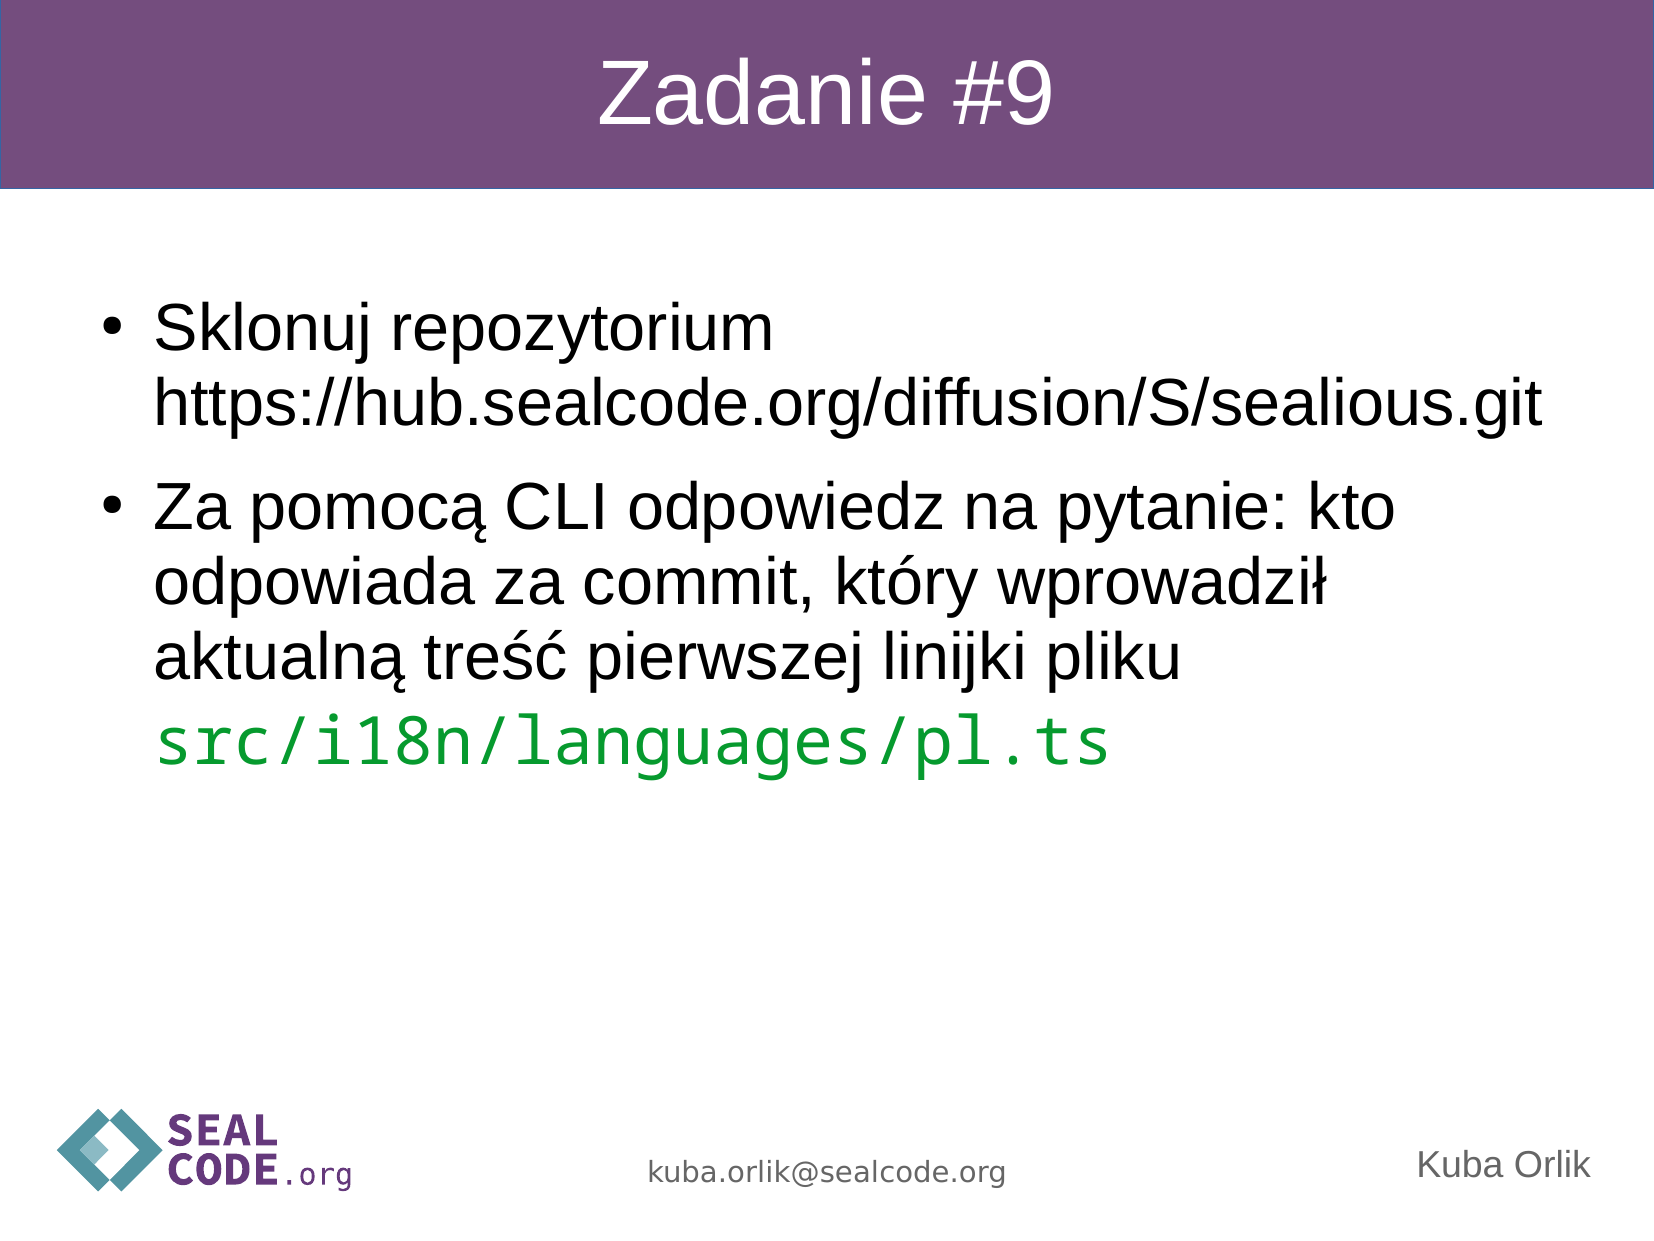

# Zadanie #9
Sklonuj repozytorium https://hub.sealcode.org/diffusion/S/sealious.git
Za pomocą CLI odpowiedz na pytanie: kto odpowiada za commit, który wprowadził aktualną treść pierwszej linijki pliku src/i18n/languages/pl.ts